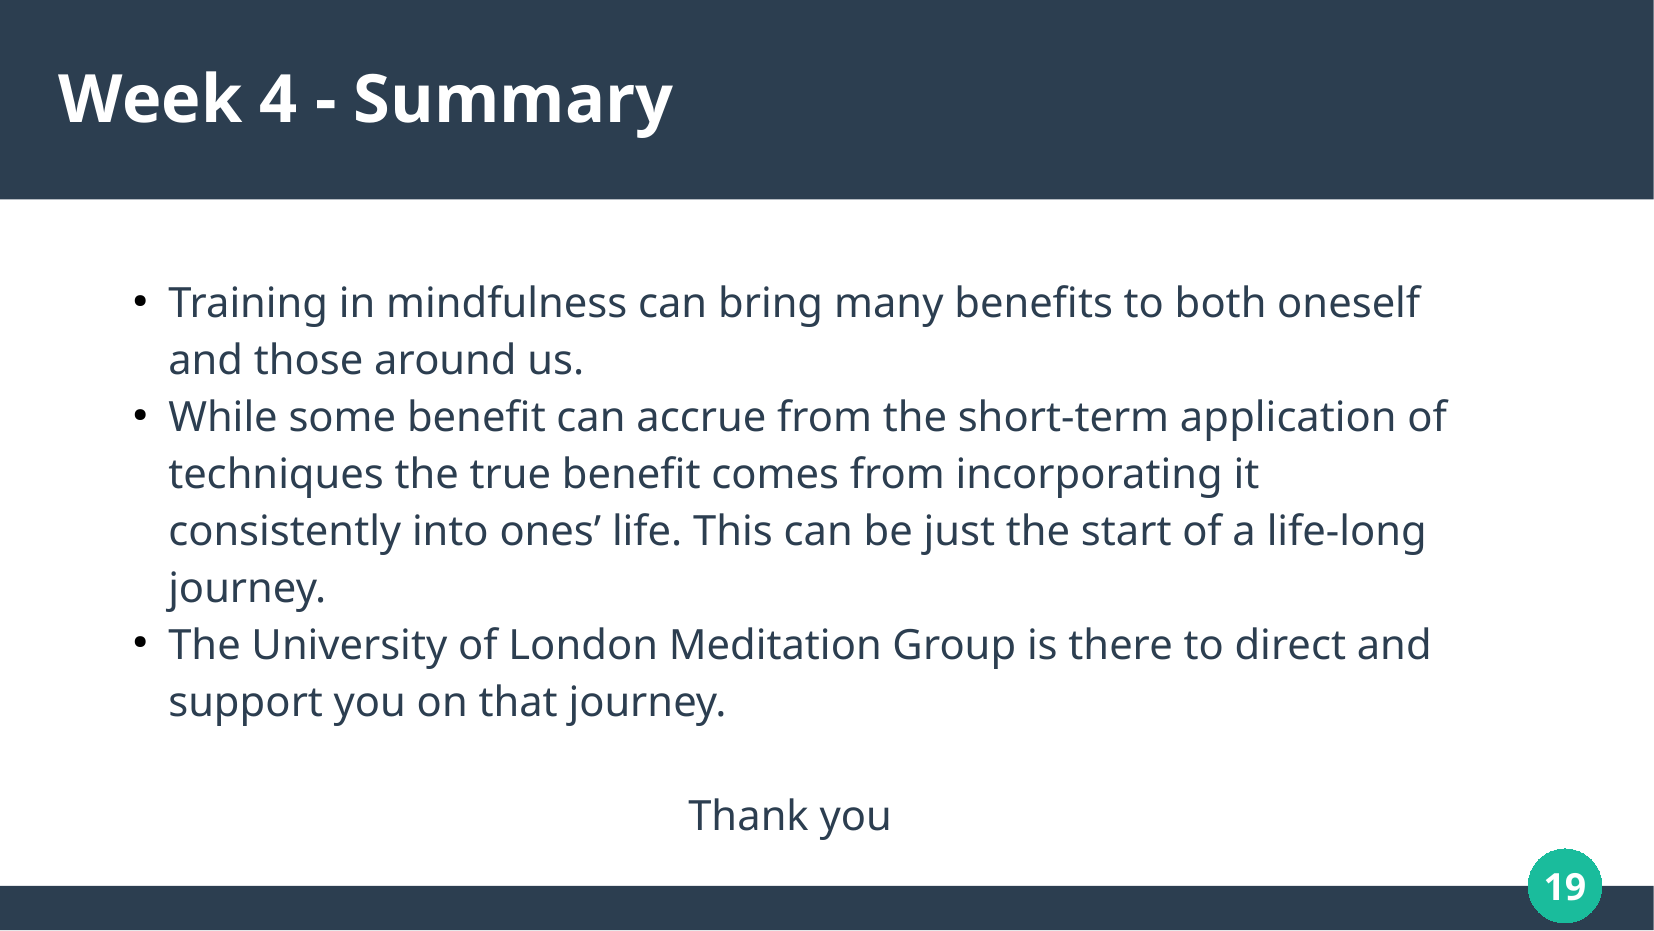

# Week 4 - Summary
Training in mindfulness can bring many benefits to both oneself and those around us.
While some benefit can accrue from the short-term application of techniques the true benefit comes from incorporating it consistently into ones’ life. This can be just the start of a life-long journey.
The University of London Meditation Group is there to direct and support you on that journey.
Thank you
19